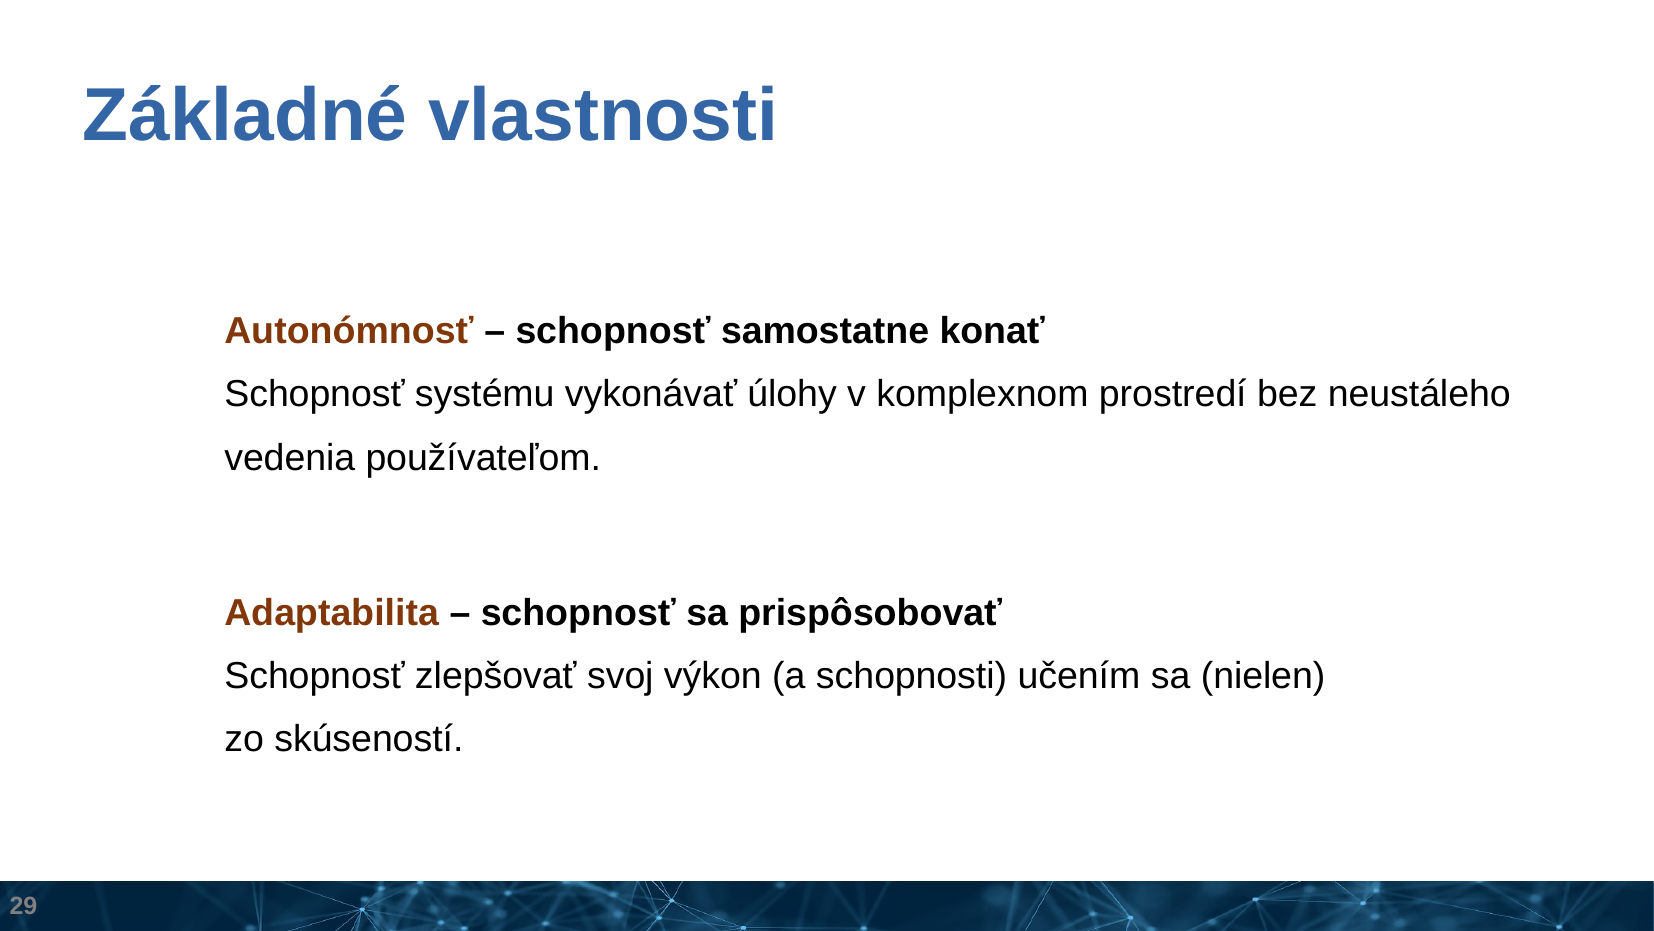

# Základné vlastnosti
Autonómnosť – schopnosť samostatne konať
Schopnosť systému vykonávať úlohy v komplexnom prostredí bez neustáleho vedenia používateľom.
Adaptabilita – schopnosť sa prispôsobovať
Schopnosť zlepšovať svoj výkon (a schopnosti) učením sa (nielen) zo skúseností.